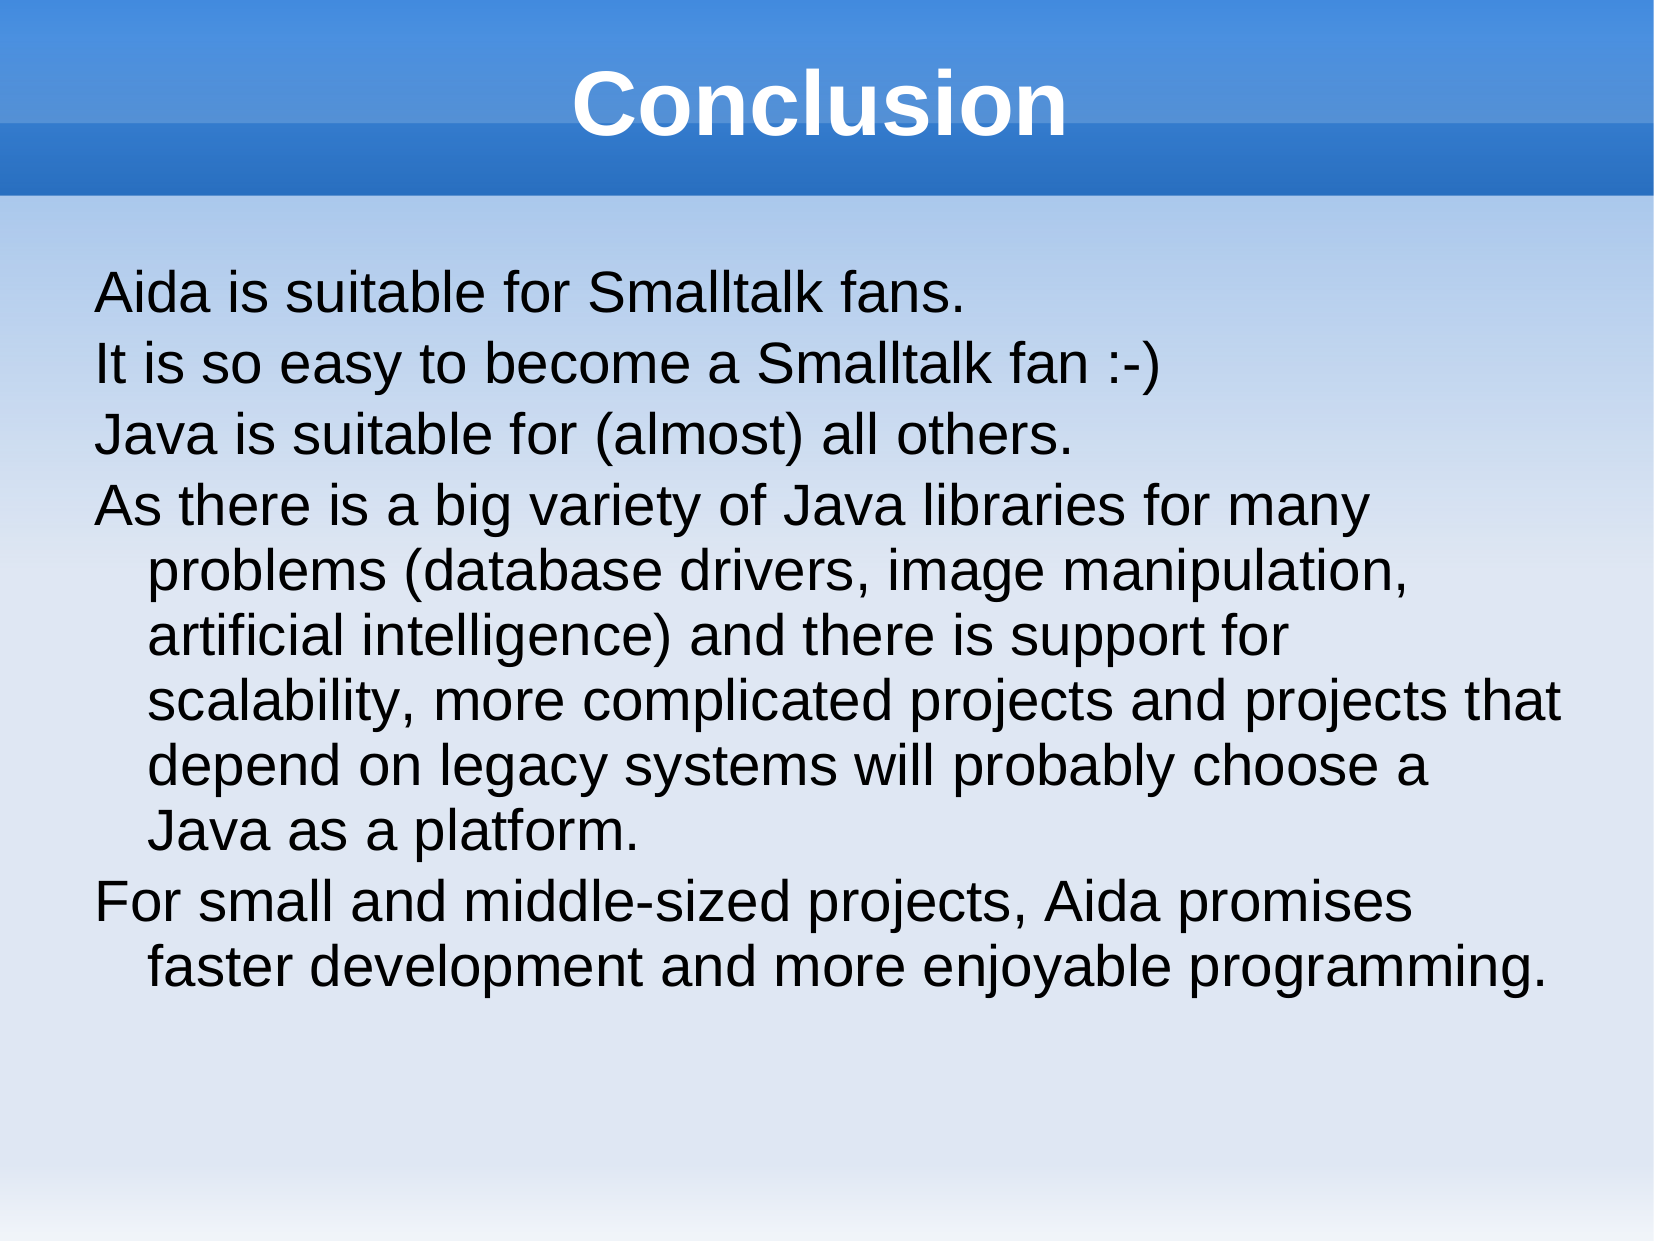

# Conclusion
Aida is suitable for Smalltalk fans.
It is so easy to become a Smalltalk fan :-)
Java is suitable for (almost) all others.
As there is a big variety of Java libraries for many problems (database drivers, image manipulation, artificial intelligence) and there is support for scalability, more complicated projects and projects that depend on legacy systems will probably choose a Java as a platform.
For small and middle-sized projects, Aida promises faster development and more enjoyable programming.